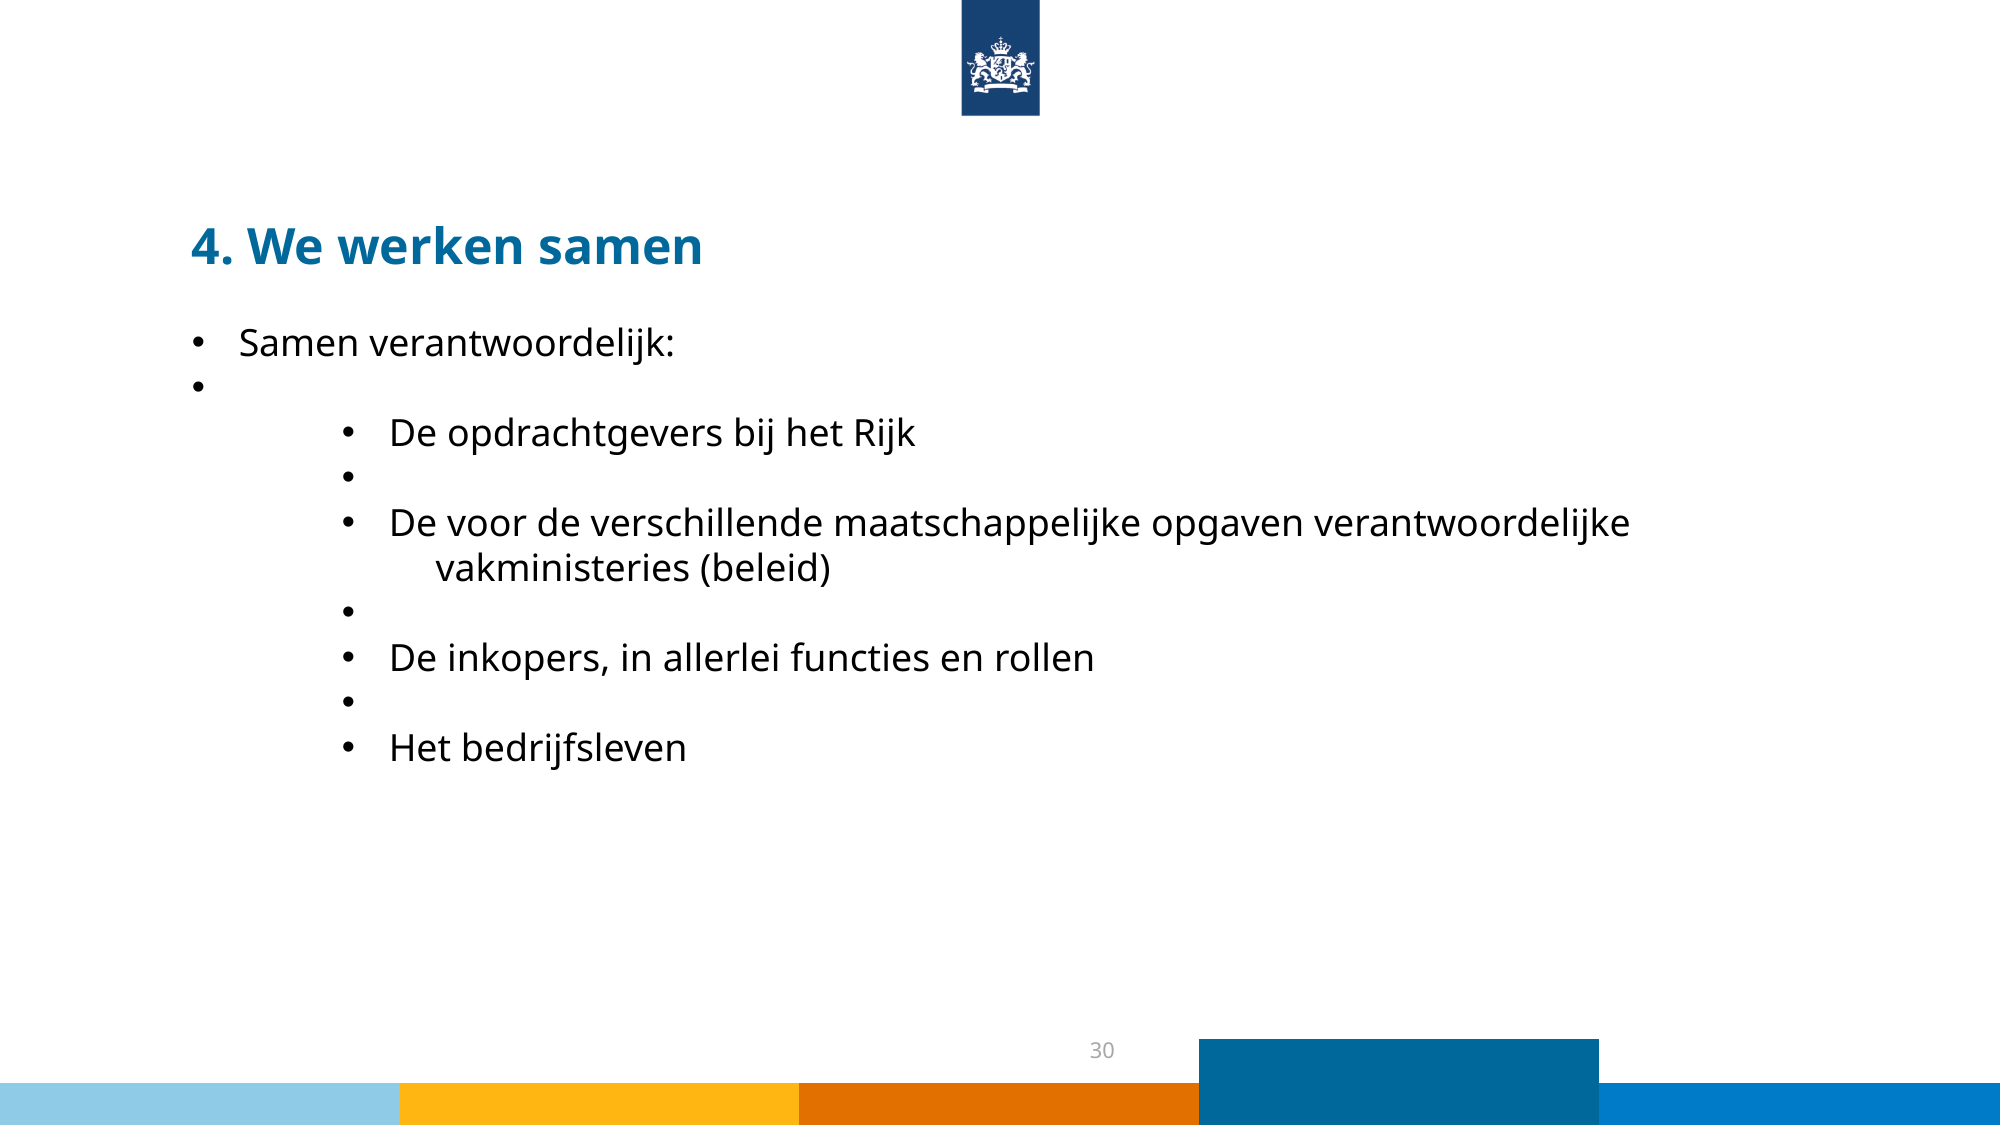

4. We werken samen
Samen verantwoordelijk:
De opdrachtgevers bij het Rijk
De voor de verschillende maatschappelijke opgaven verantwoordelijke vakministeries (beleid)
De inkopers, in allerlei functies en rollen
Het bedrijfsleven